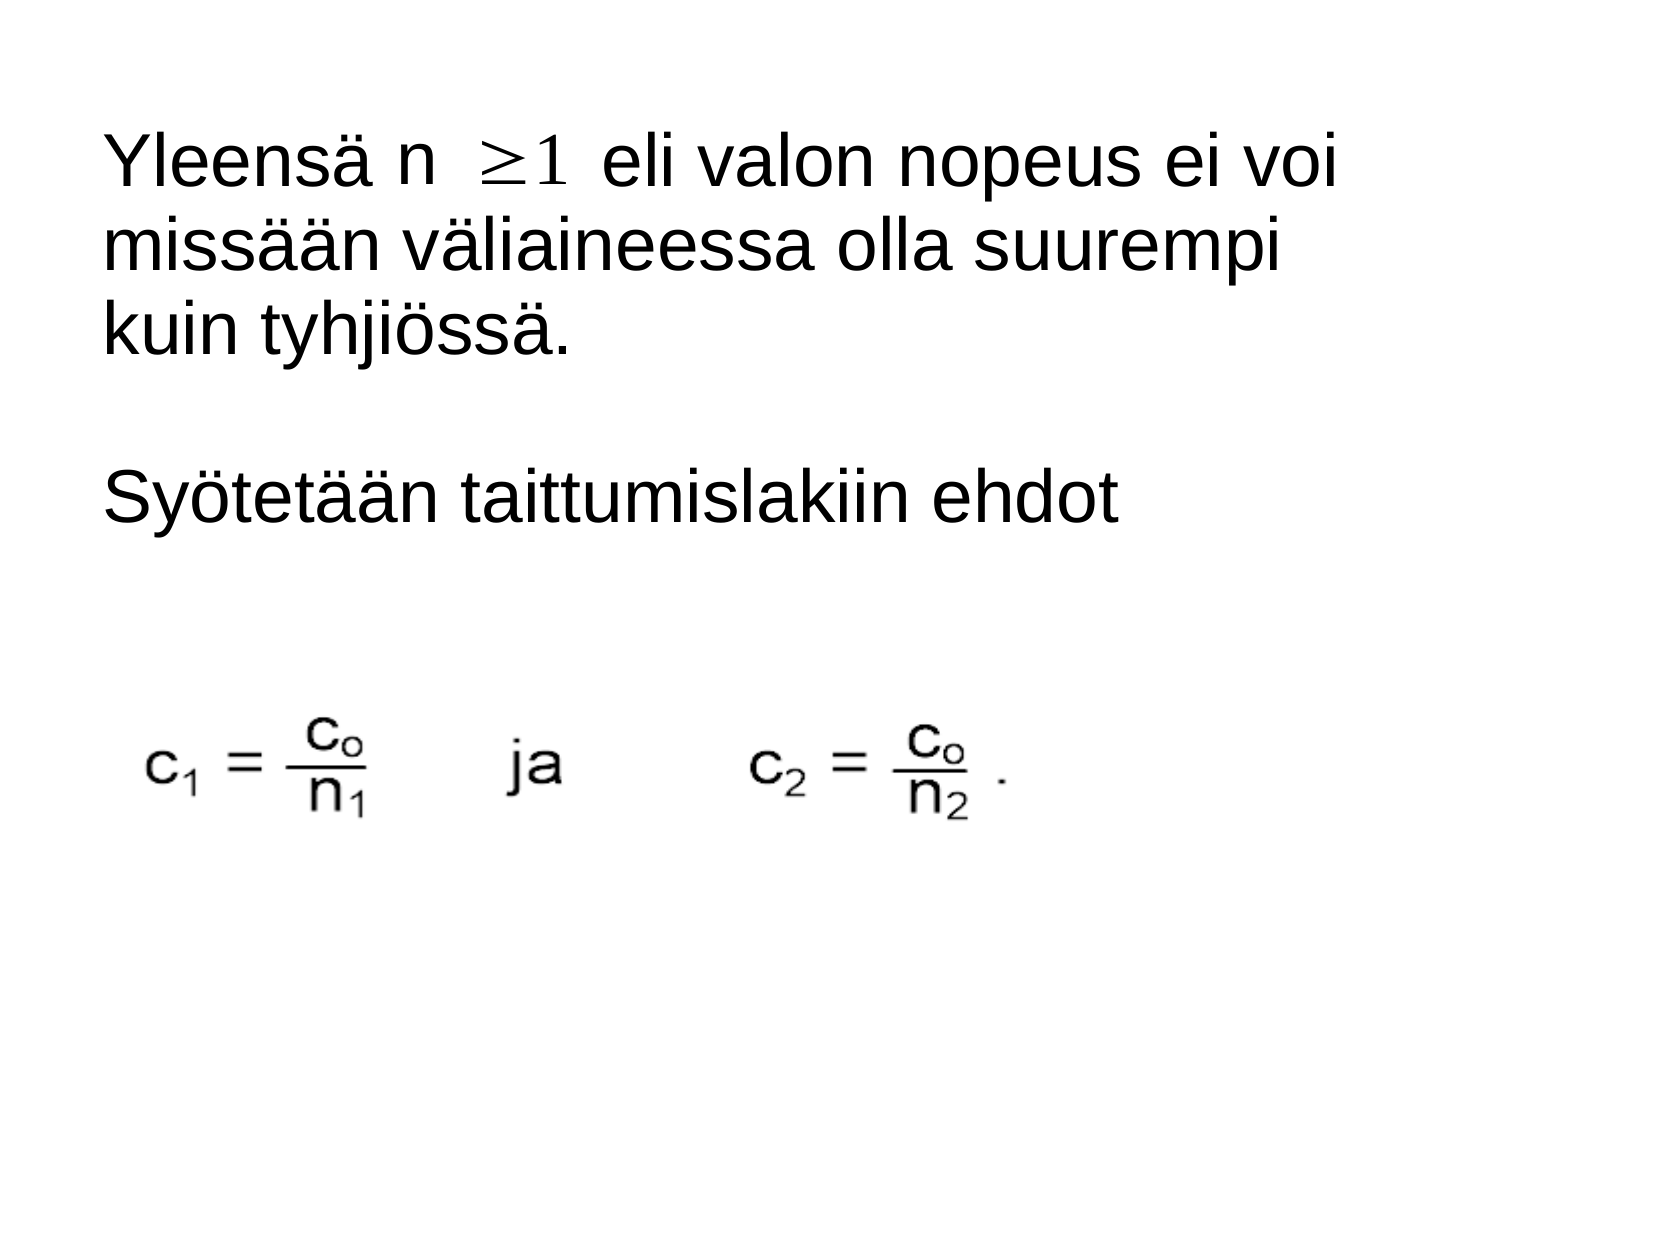

Yleensä eli valon nopeus ei voi missään väliaineessa olla suurempi kuin tyhjiössä.
Syötetään taittumislakiin ehdot